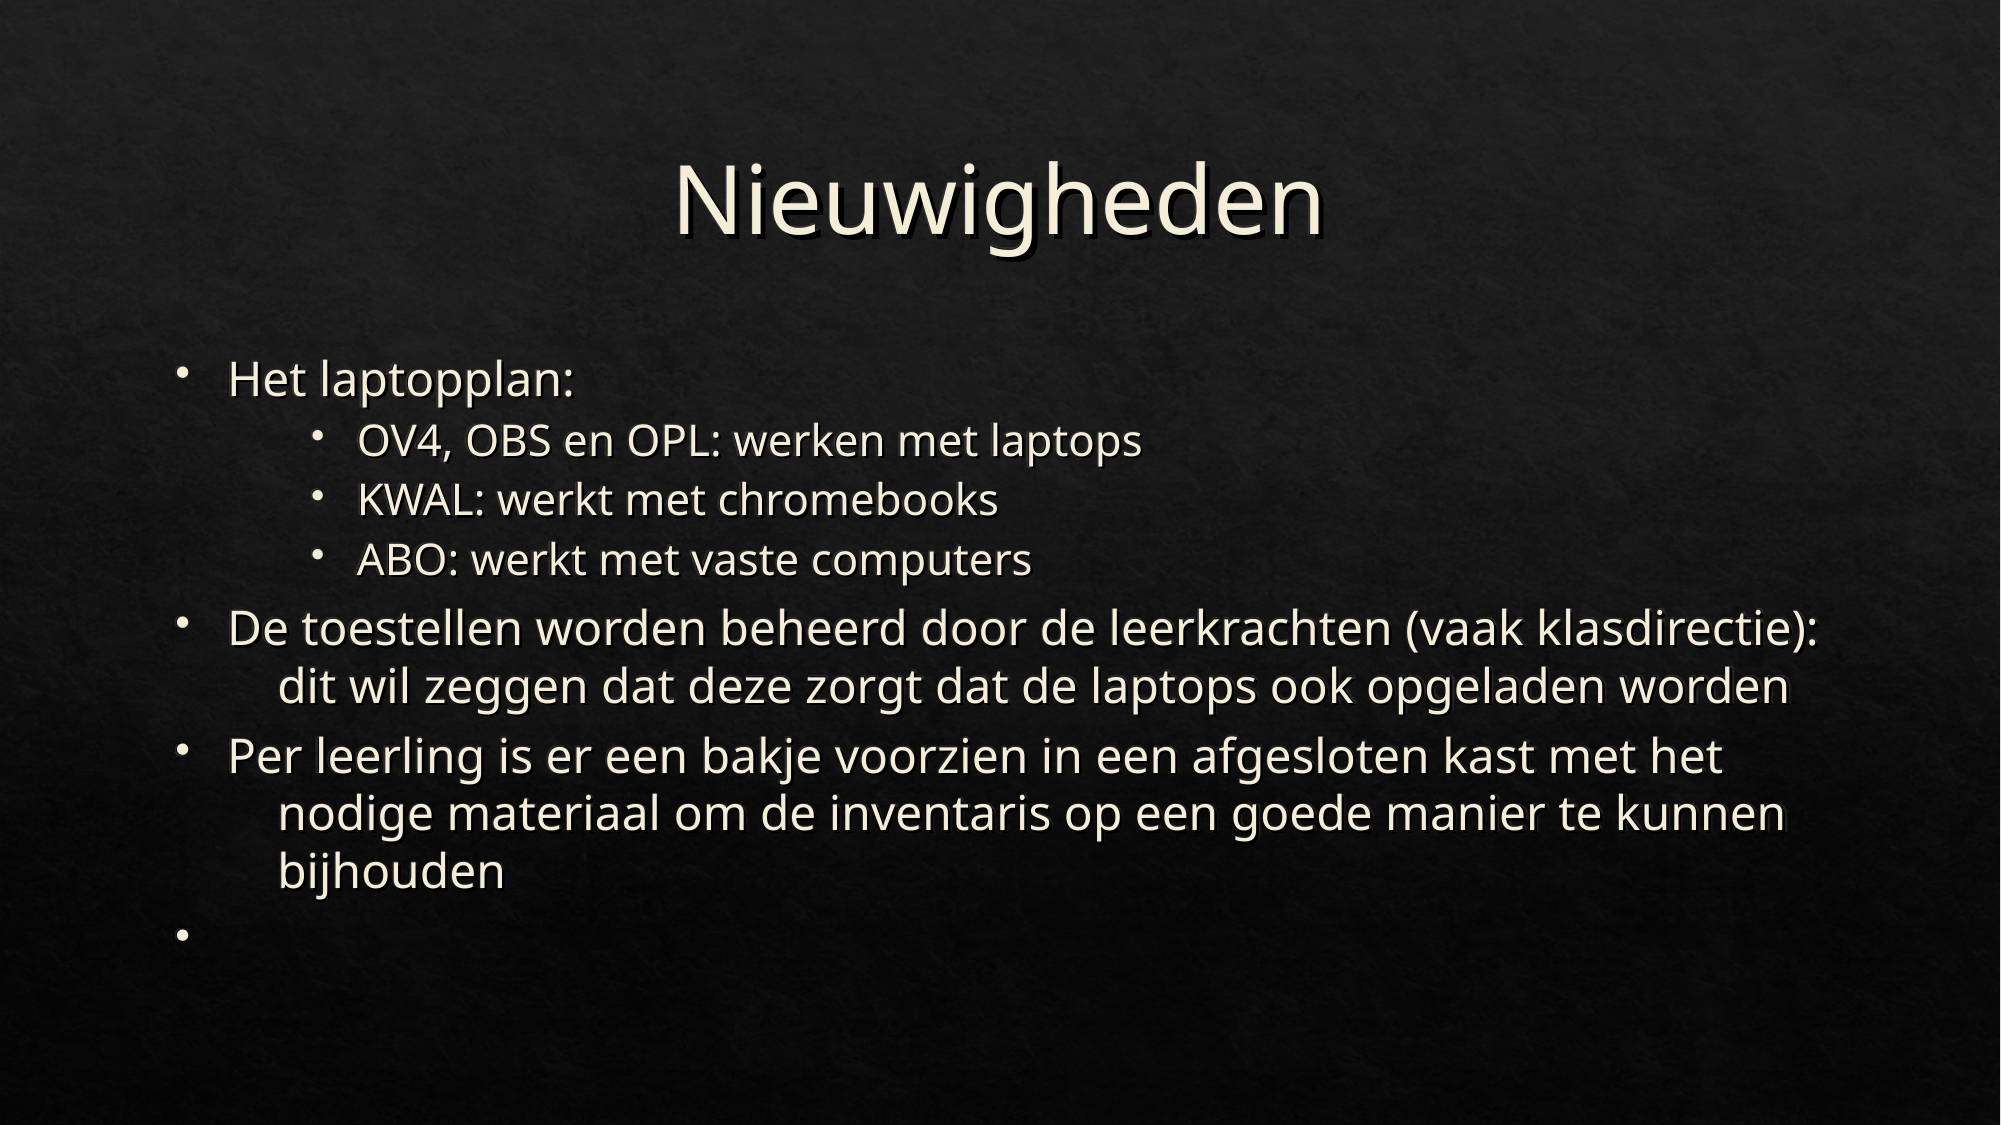

# Nieuwigheden
Het laptopplan:
OV4, OBS en OPL: werken met laptops
KWAL: werkt met chromebooks
ABO: werkt met vaste computers
De toestellen worden beheerd door de leerkrachten (vaak klasdirectie): dit wil zeggen dat deze zorgt dat de laptops ook opgeladen worden
Per leerling is er een bakje voorzien in een afgesloten kast met het nodige materiaal om de inventaris op een goede manier te kunnen bijhouden